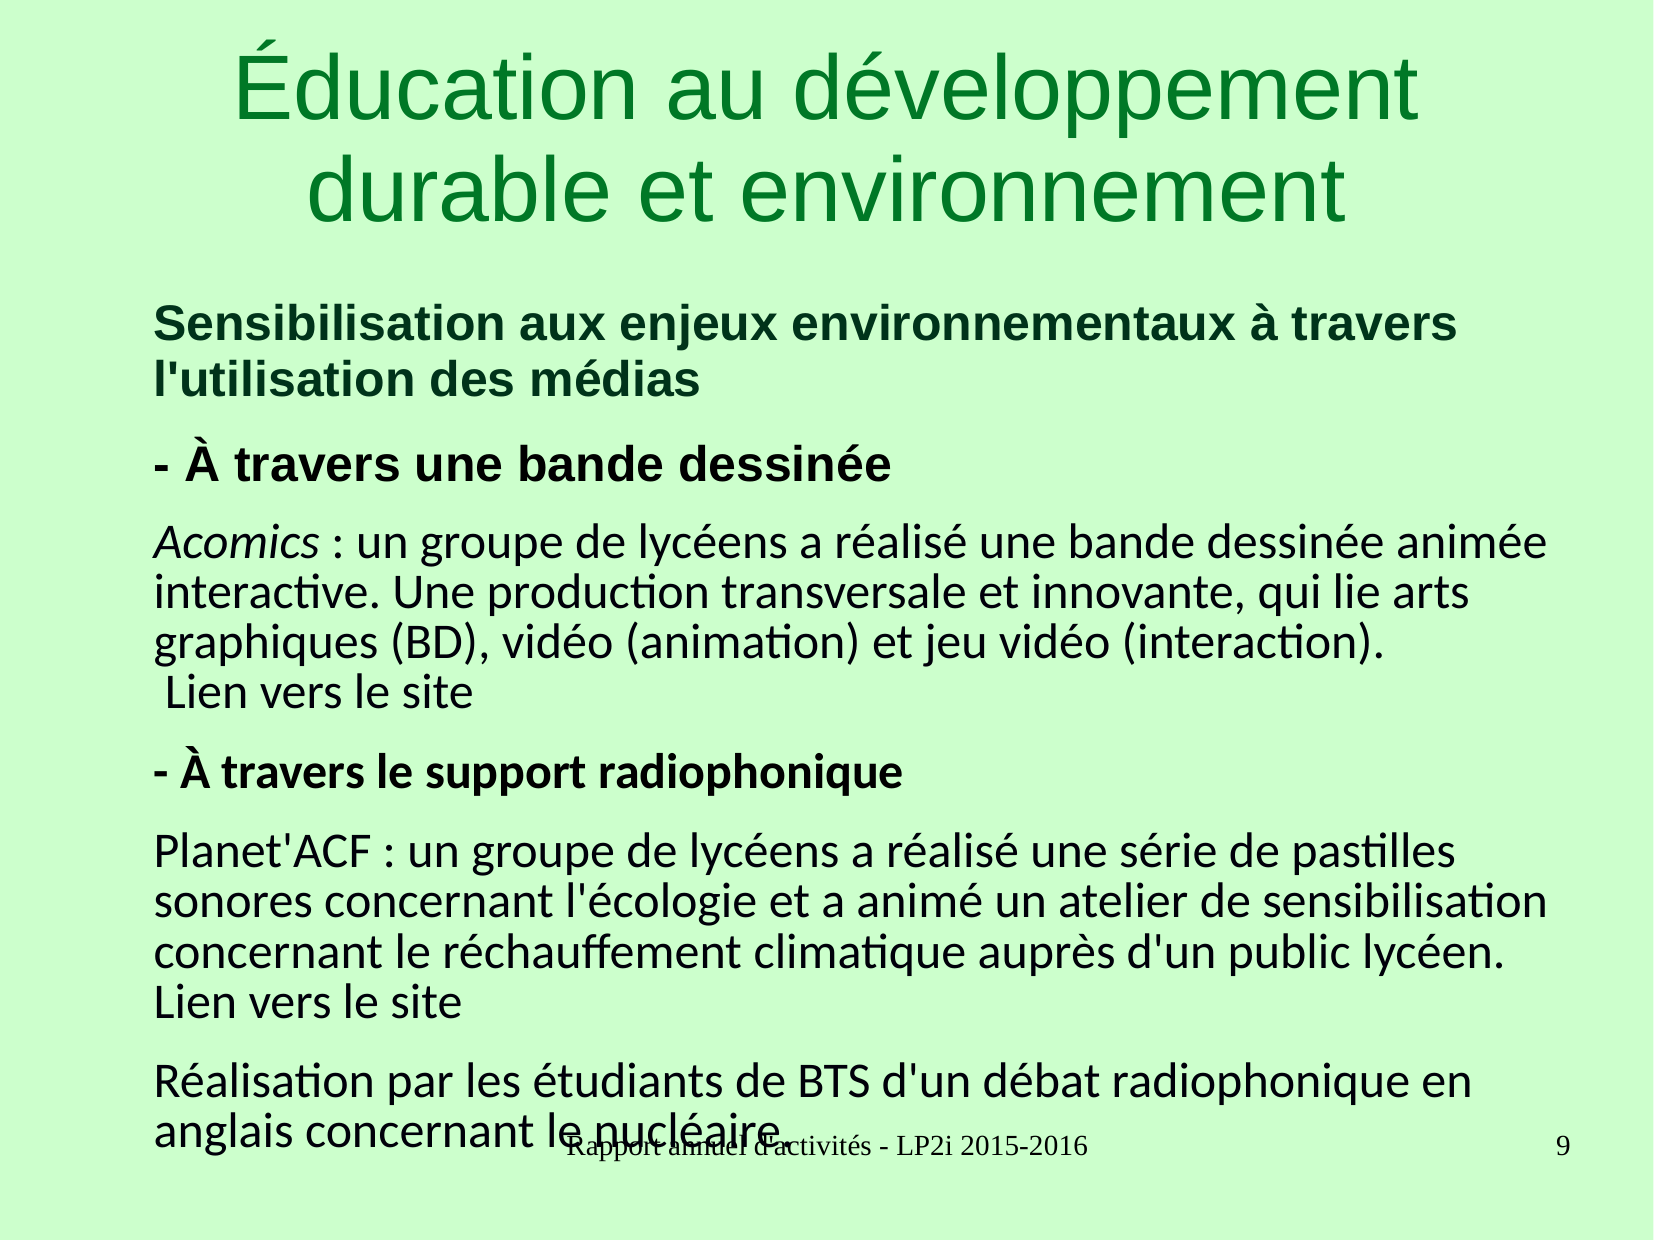

# Éducation au développement durable et environnement
Sensibilisation aux enjeux environnementaux à travers l'utilisation des médias
- À travers une bande dessinée
Acomics : un groupe de lycéens a réalisé une bande dessinée animée interactive. Une production transversale et innovante, qui lie arts graphiques (BD), vidéo (animation) et jeu vidéo (interaction). Lien vers le site
- À travers le support radiophonique
Planet'ACF : un groupe de lycéens a réalisé une série de pastilles sonores concernant l'écologie et a animé un atelier de sensibilisation concernant le réchauffement climatique auprès d'un public lycéen. Lien vers le site
Réalisation par les étudiants de BTS d'un débat radiophonique en anglais concernant le nucléaire.
Rapport annuel d'activités - LP2i 2015-2016
9